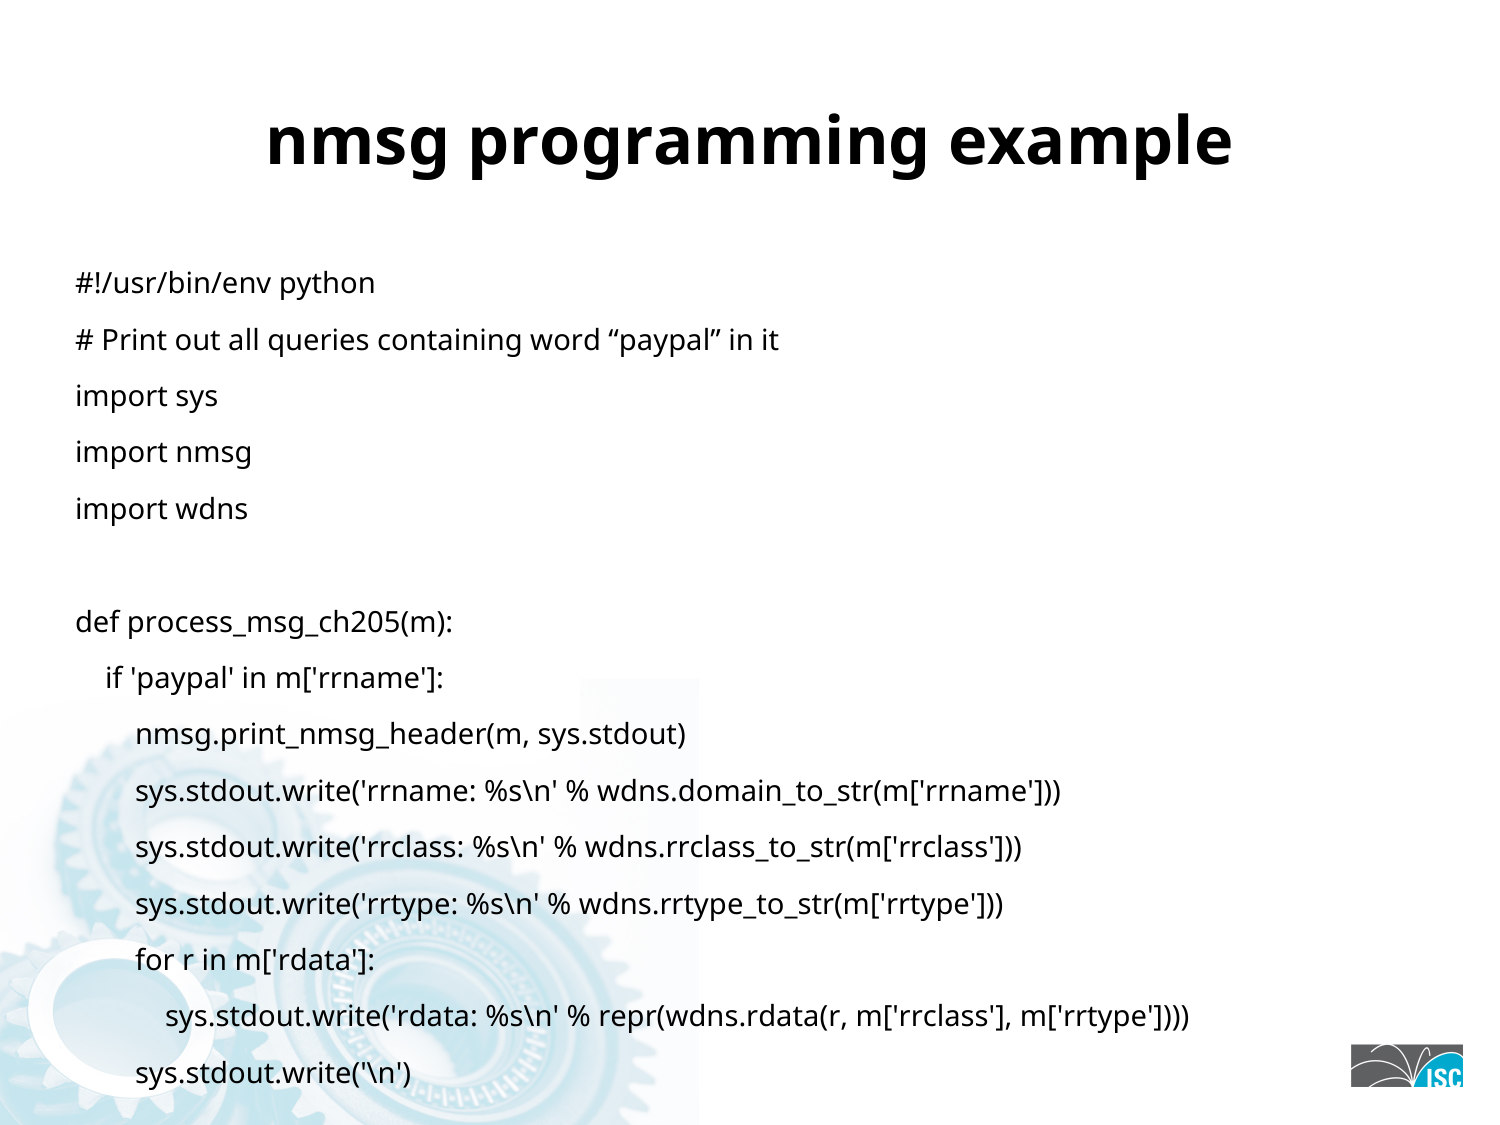

# nmsg programming example
#!/usr/bin/env python
# Print out all queries containing word “paypal” in it
import sys
import nmsg
import wdns
def process_msg_ch205(m):
 if 'paypal' in m['rrname']:
 nmsg.print_nmsg_header(m, sys.stdout)
 sys.stdout.write('rrname: %s\n' % wdns.domain_to_str(m['rrname']))
 sys.stdout.write('rrclass: %s\n' % wdns.rrclass_to_str(m['rrclass']))
 sys.stdout.write('rrtype: %s\n' % wdns.rrtype_to_str(m['rrtype']))
 for r in m['rdata']:
 sys.stdout.write('rdata: %s\n' % repr(wdns.rdata(r, m['rrclass'], m['rrtype'])))
 sys.stdout.write('\n')